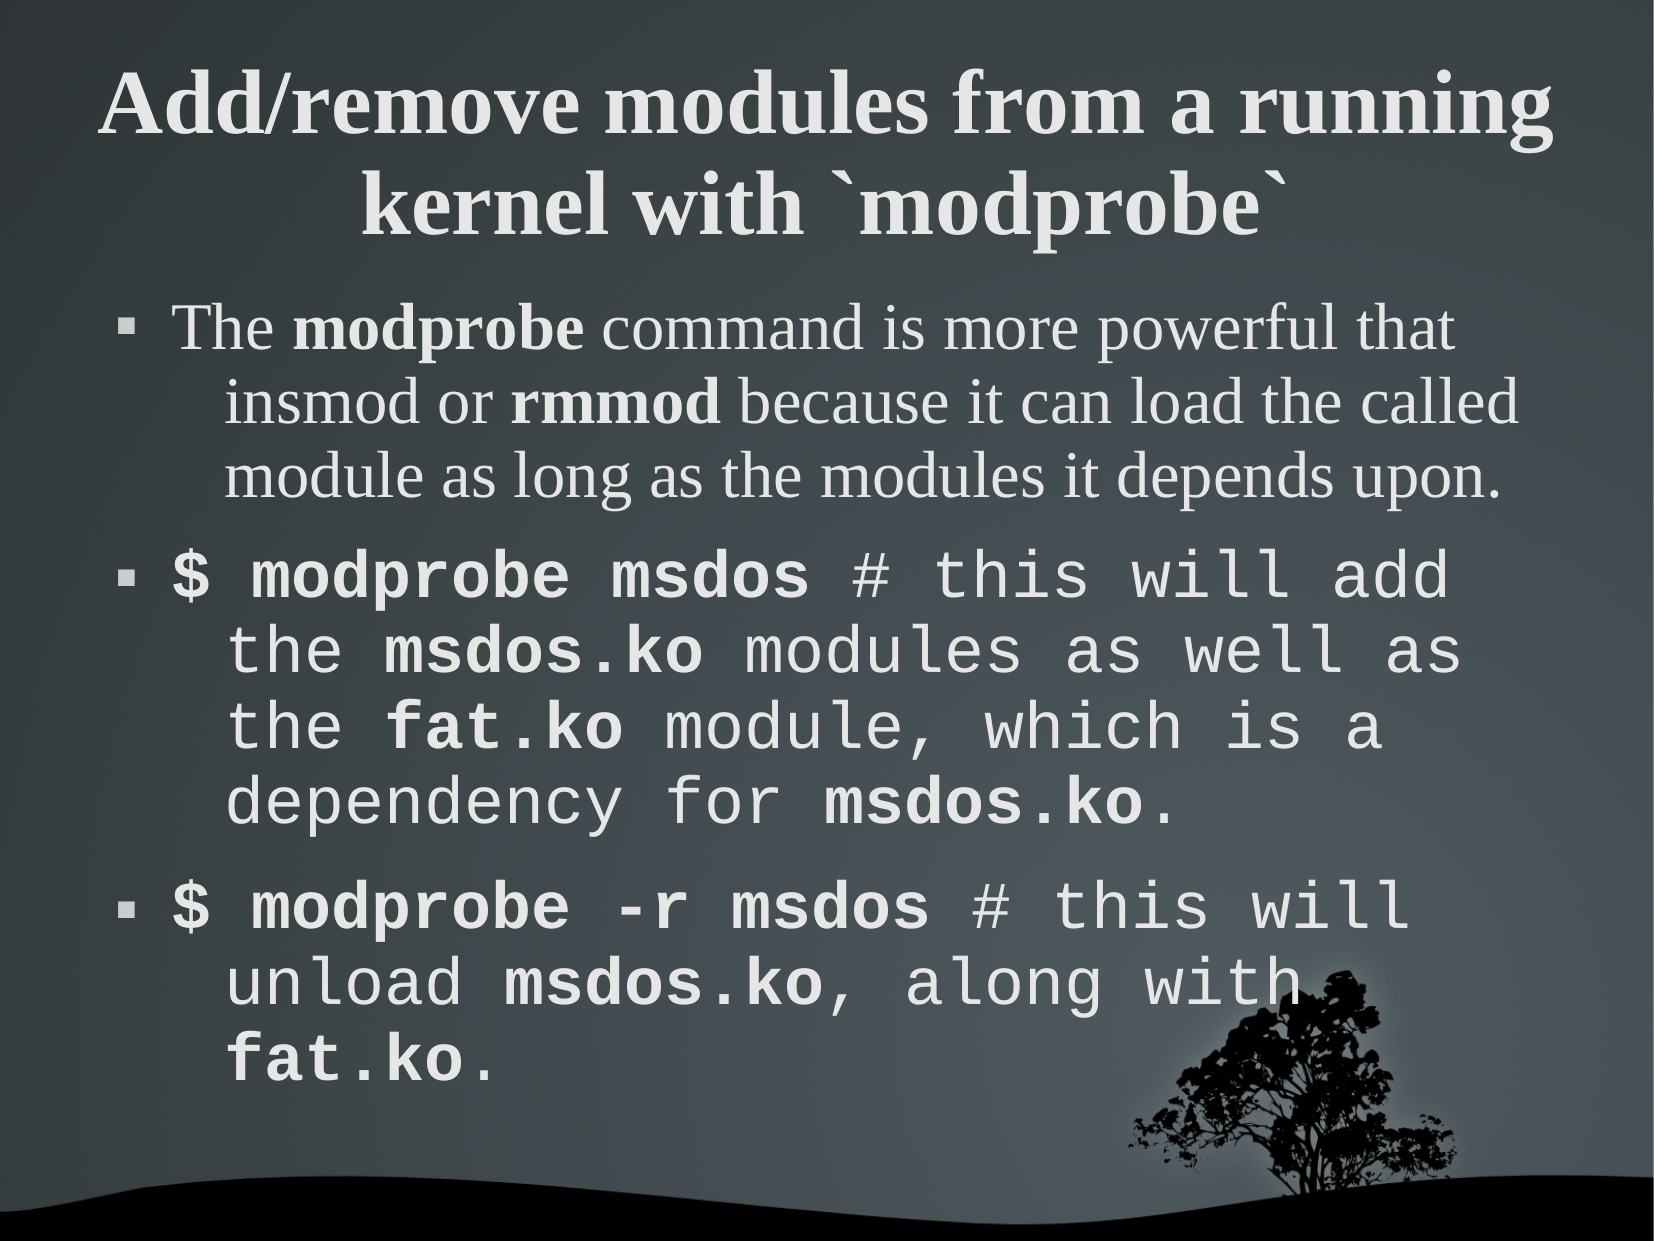

Add/remove modules from a running kernel with `modprobe`
# The modprobe command is more powerful that insmod or rmmod because it can load the called module as long as the modules it depends upon.
$ modprobe msdos # this will add the msdos.ko modules as well as the fat.ko module, which is a dependency for msdos.ko.
$ modprobe -r msdos # this will unload msdos.ko, along with fat.ko.